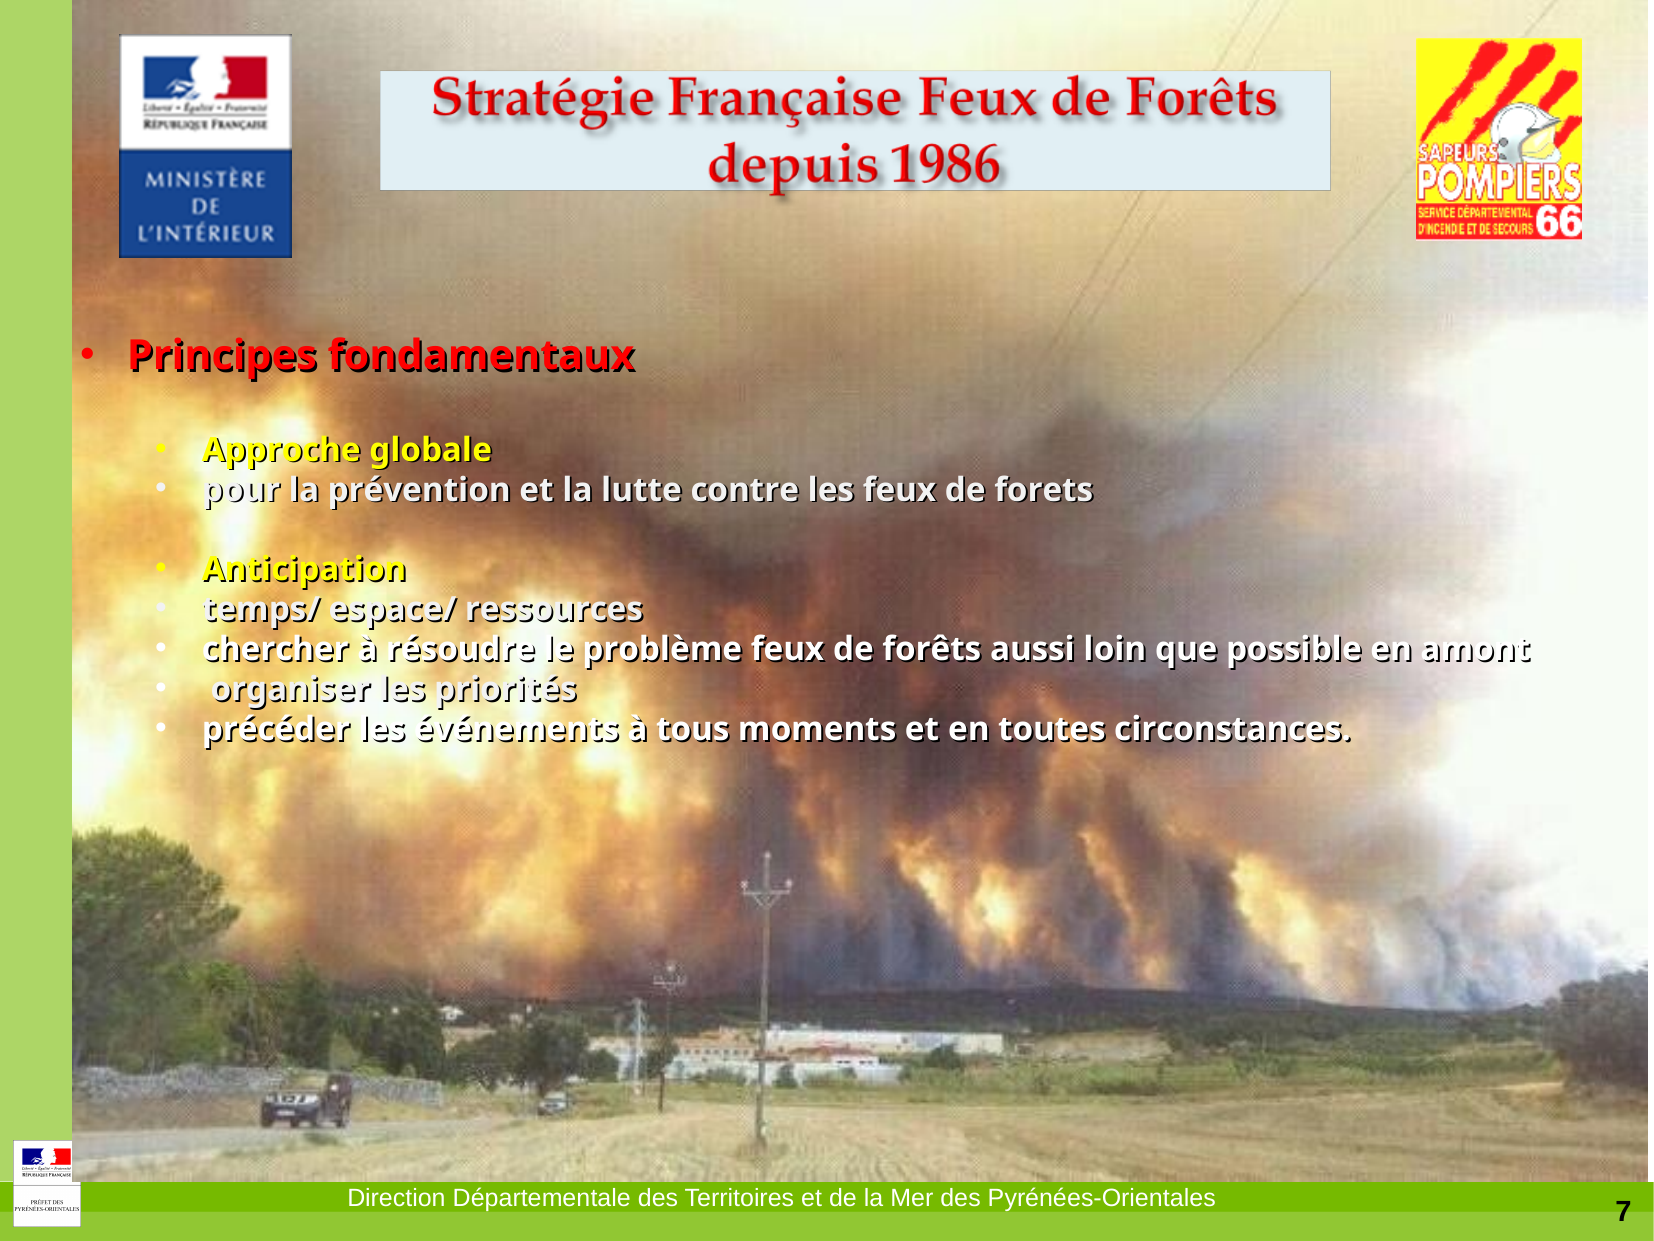

Principes fondamentaux
Approche globale
pour la prévention et la lutte contre les feux de forets
Anticipation
temps/ espace/ ressources
chercher à résoudre le problème feux de forêts aussi loin que possible en amont
 organiser les priorités
précéder les événements à tous moments et en toutes circonstances.
Direction Départementale des Territoires et de la Mer des Pyrénées-Orientales
7